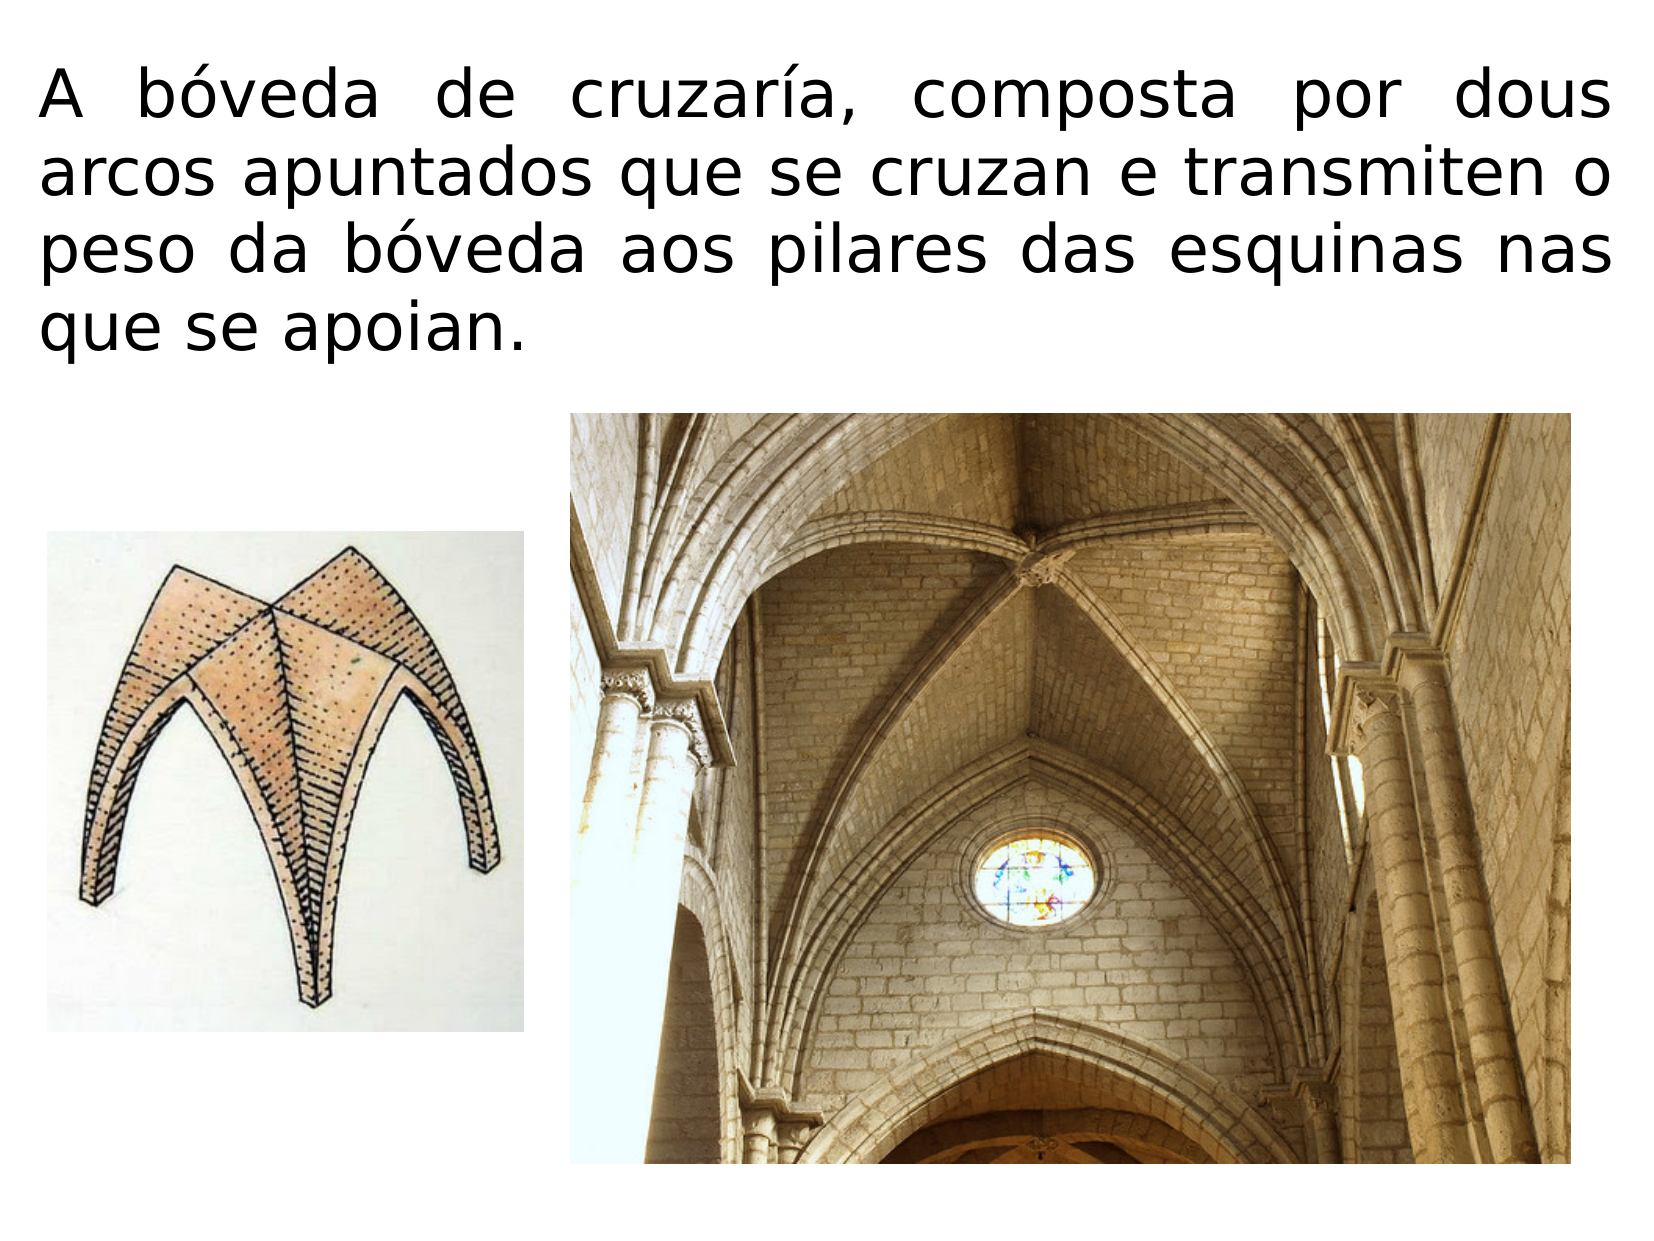

A bóveda de cruzaría, composta por dous arcos apuntados que se cruzan e transmiten o peso da bóveda aos pilares das esquinas nas que se apoian.